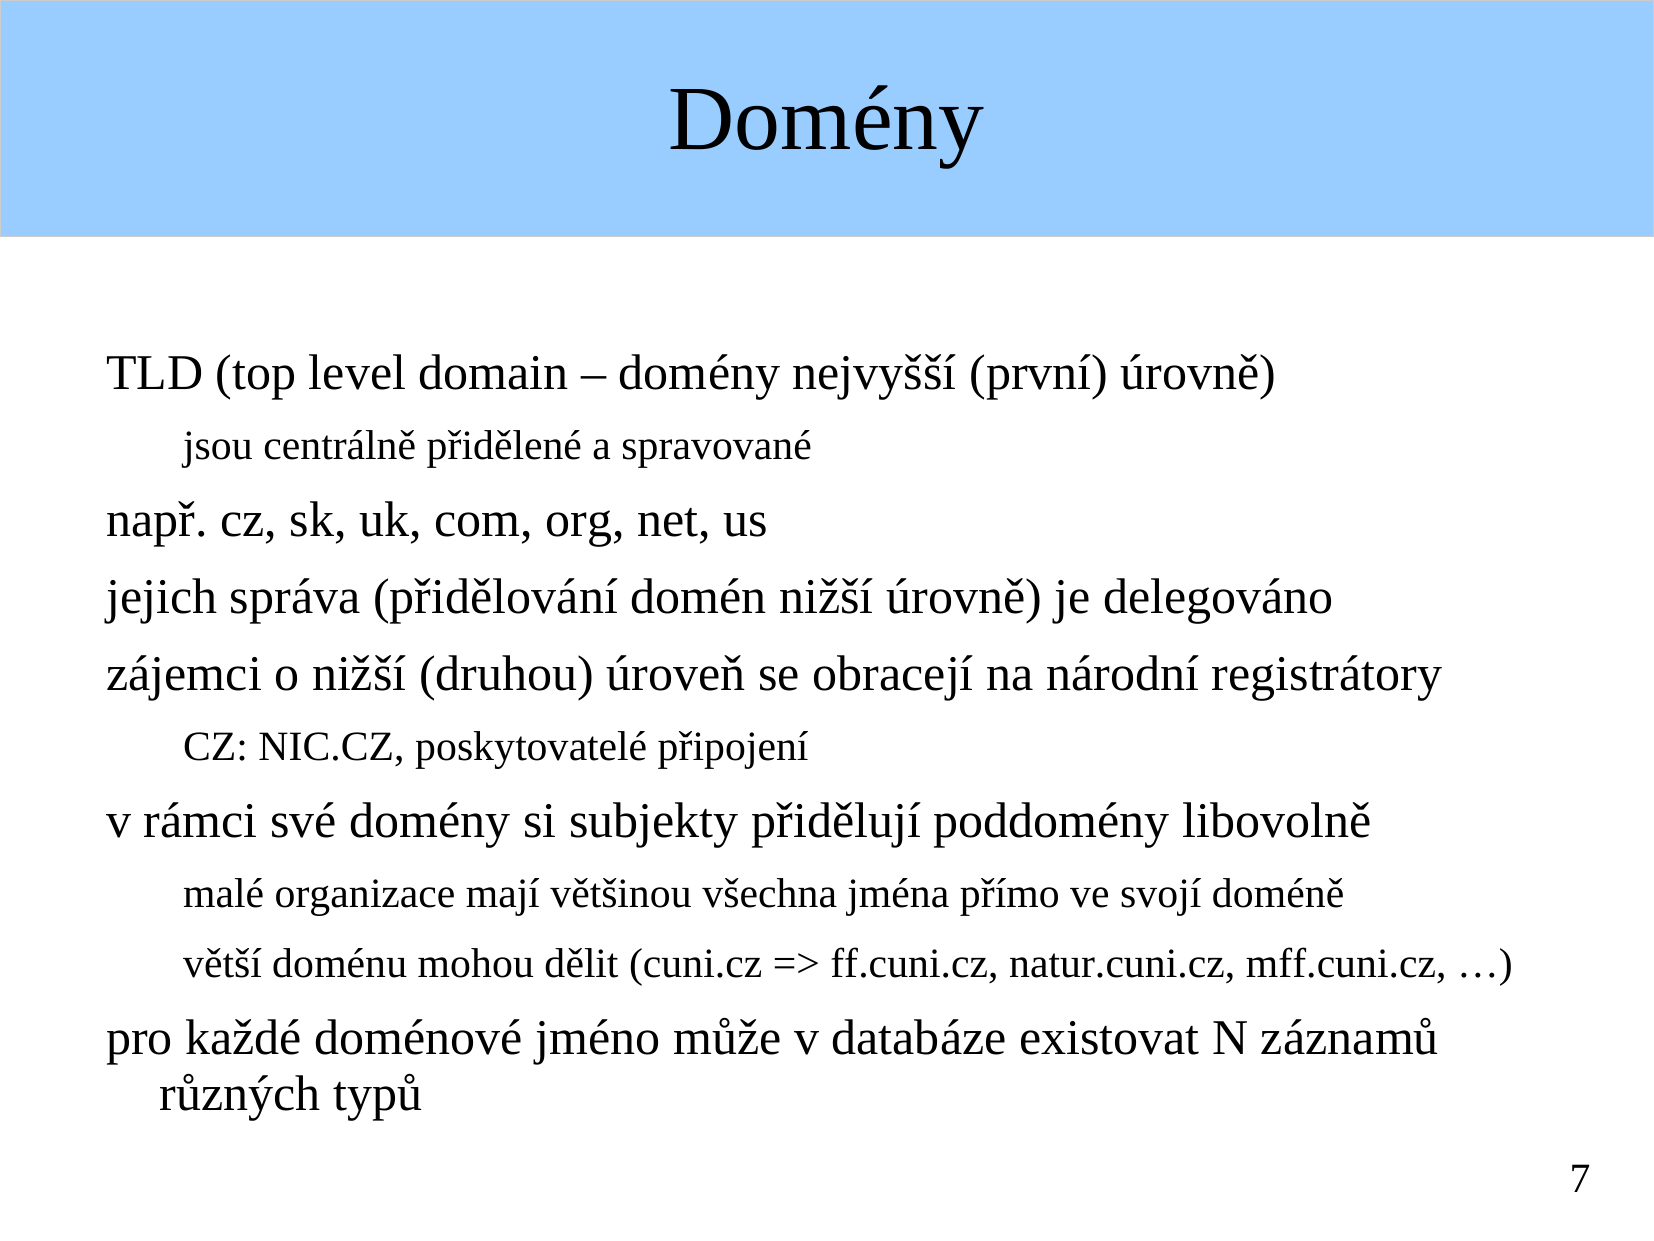

# Domény
TLD (top level domain – domény nejvyšší (první) úrovně)
jsou centrálně přidělené a spravované
např. cz, sk, uk, com, org, net, us
jejich správa (přidělování domén nižší úrovně) je delegováno
zájemci o nižší (druhou) úroveň se obracejí na národní registrátory
CZ: NIC.CZ, poskytovatelé připojení
v rámci své domény si subjekty přidělují poddomény libovolně
malé organizace mají většinou všechna jména přímo ve svojí doméně
větší doménu mohou dělit (cuni.cz => ff.cuni.cz, natur.cuni.cz, mff.cuni.cz, …)
pro každé doménové jméno může v databáze existovat N záznamů různých typů